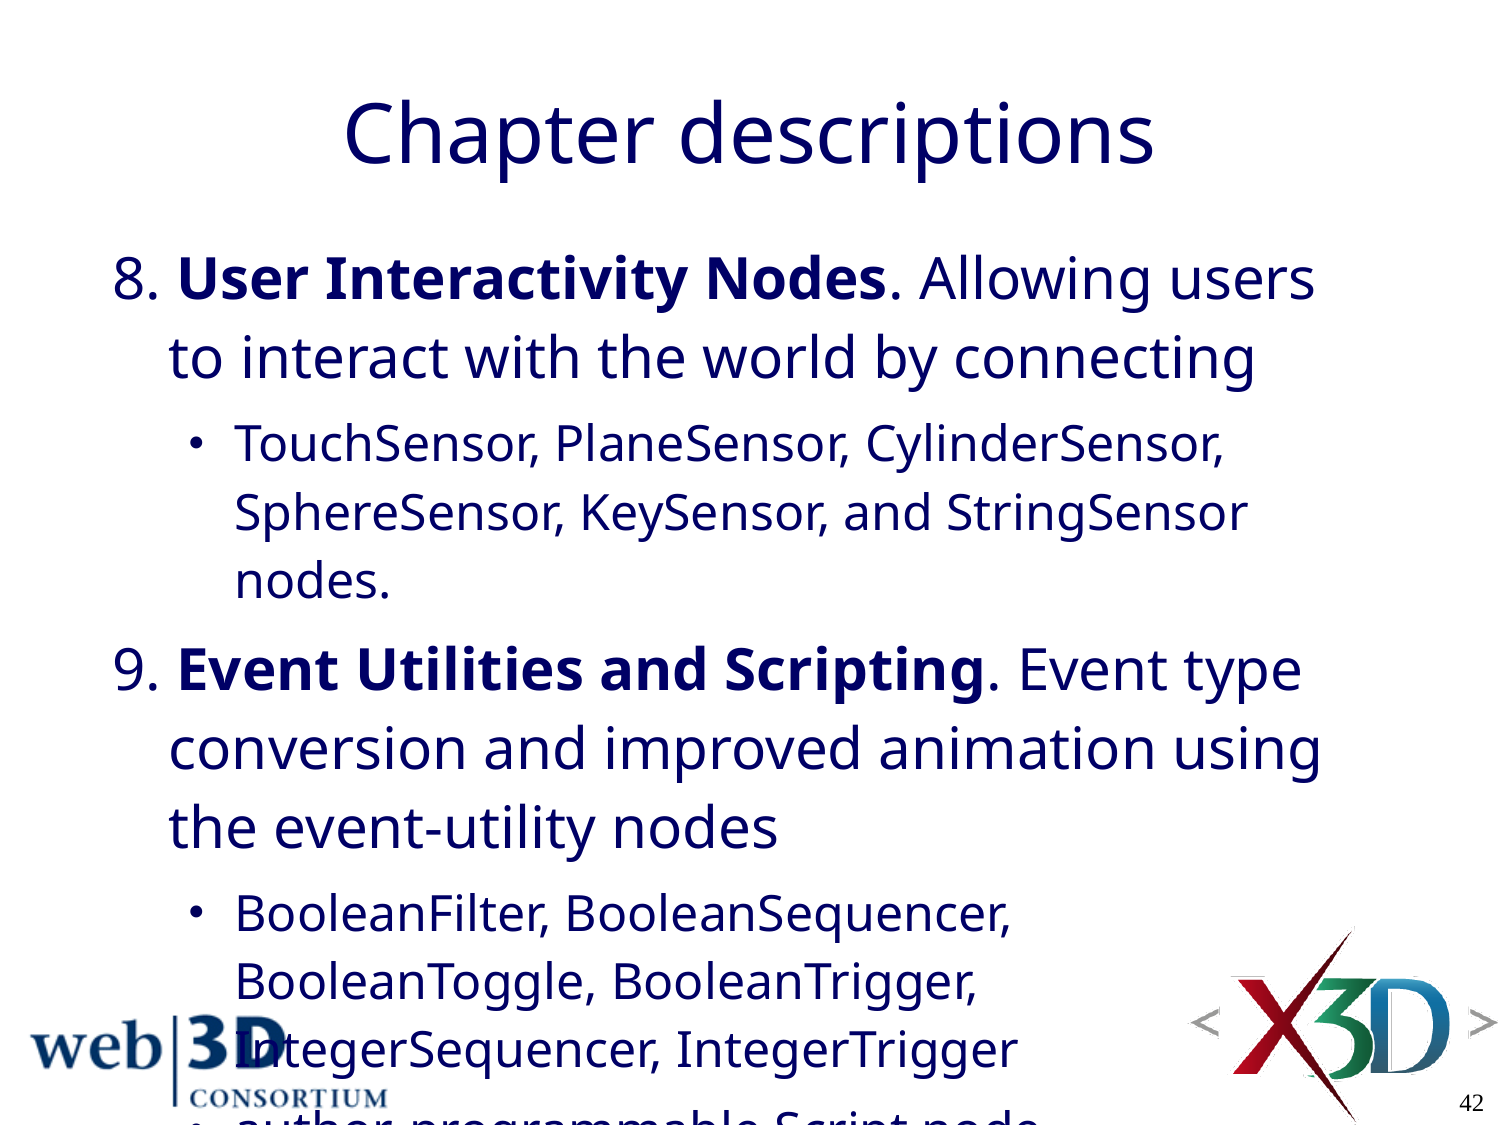

# Chapter descriptions
8. User Interactivity Nodes. Allowing users to interact with the world by connecting
TouchSensor, PlaneSensor, CylinderSensor, SphereSensor, KeySensor, and StringSensor nodes.
9. Event Utilities and Scripting. Event type conversion and improved animation using the event-utility nodes
BooleanFilter, BooleanSequencer, BooleanToggle, BooleanTrigger, IntegerSequencer, IntegerTrigger
author-programmable Script node.